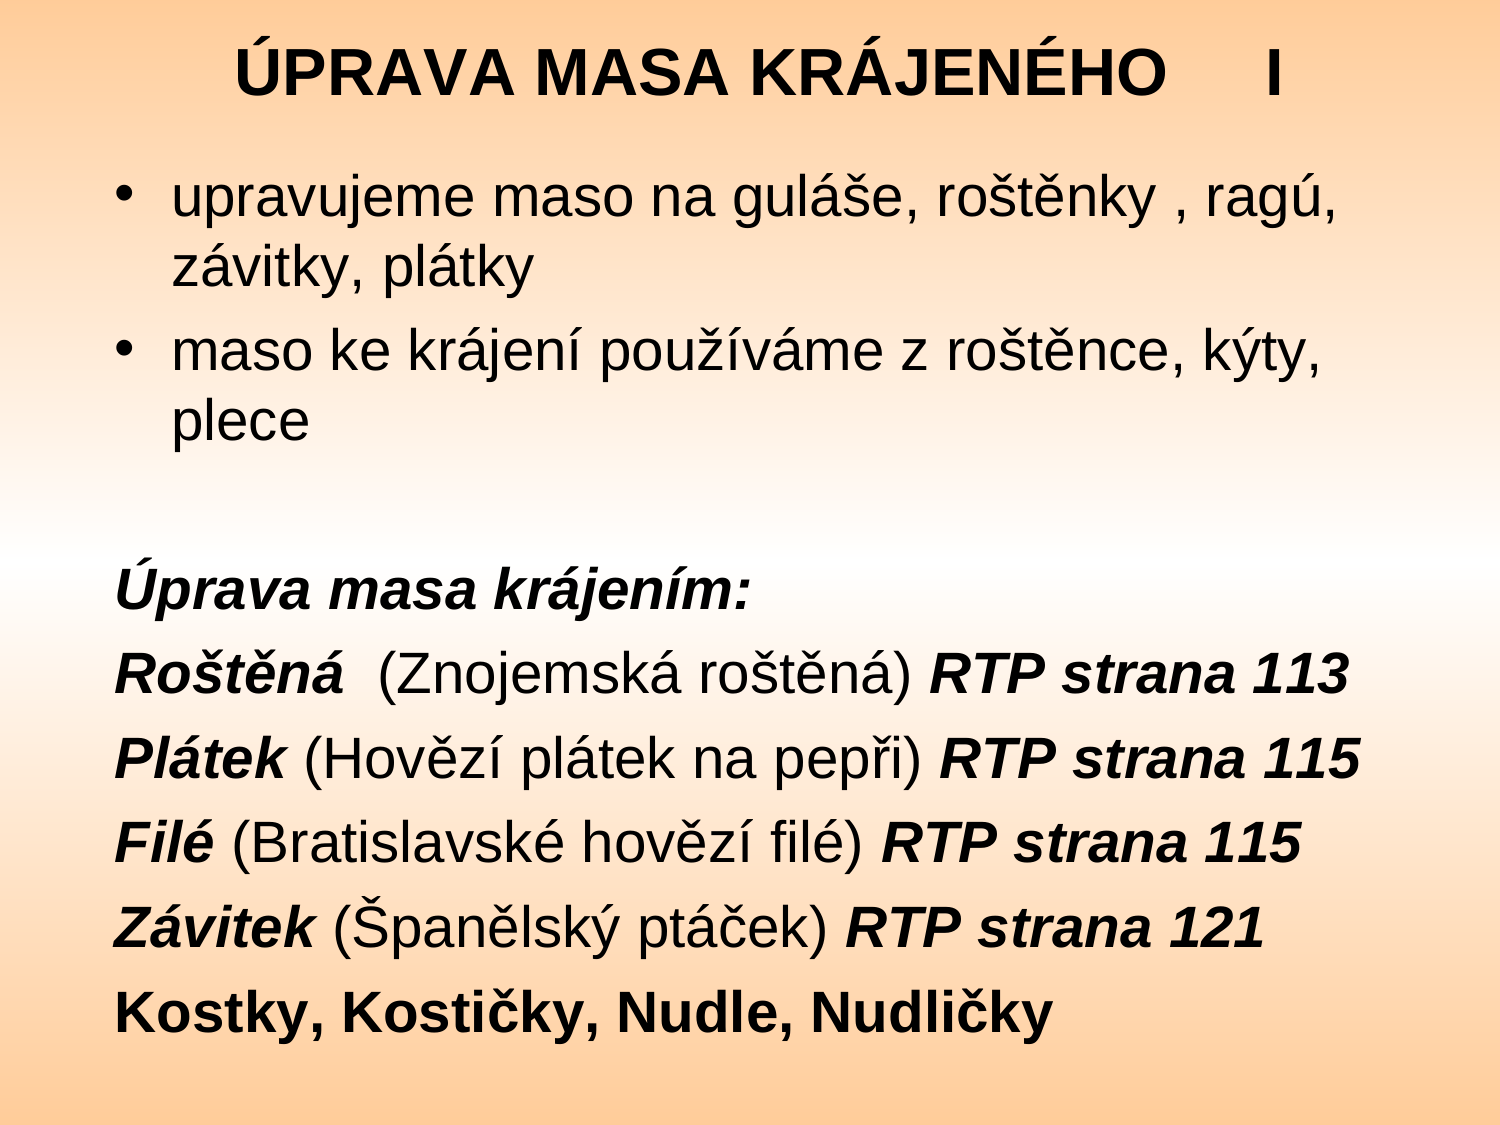

# ÚPRAVA MASA KRÁJENÉHO	I
upravujeme maso na guláše, roštěnky , ragú, závitky, plátky
maso ke krájení používáme z roštěnce, kýty, plece
Úprava masa krájením:
Roštěná (Znojemská roštěná) RTP strana 113
Plátek (Hovězí plátek na pepři) RTP strana 115
Filé (Bratislavské hovězí filé) RTP strana 115
Závitek (Španělský ptáček) RTP strana 121
Kostky, Kostičky, Nudle, Nudličky